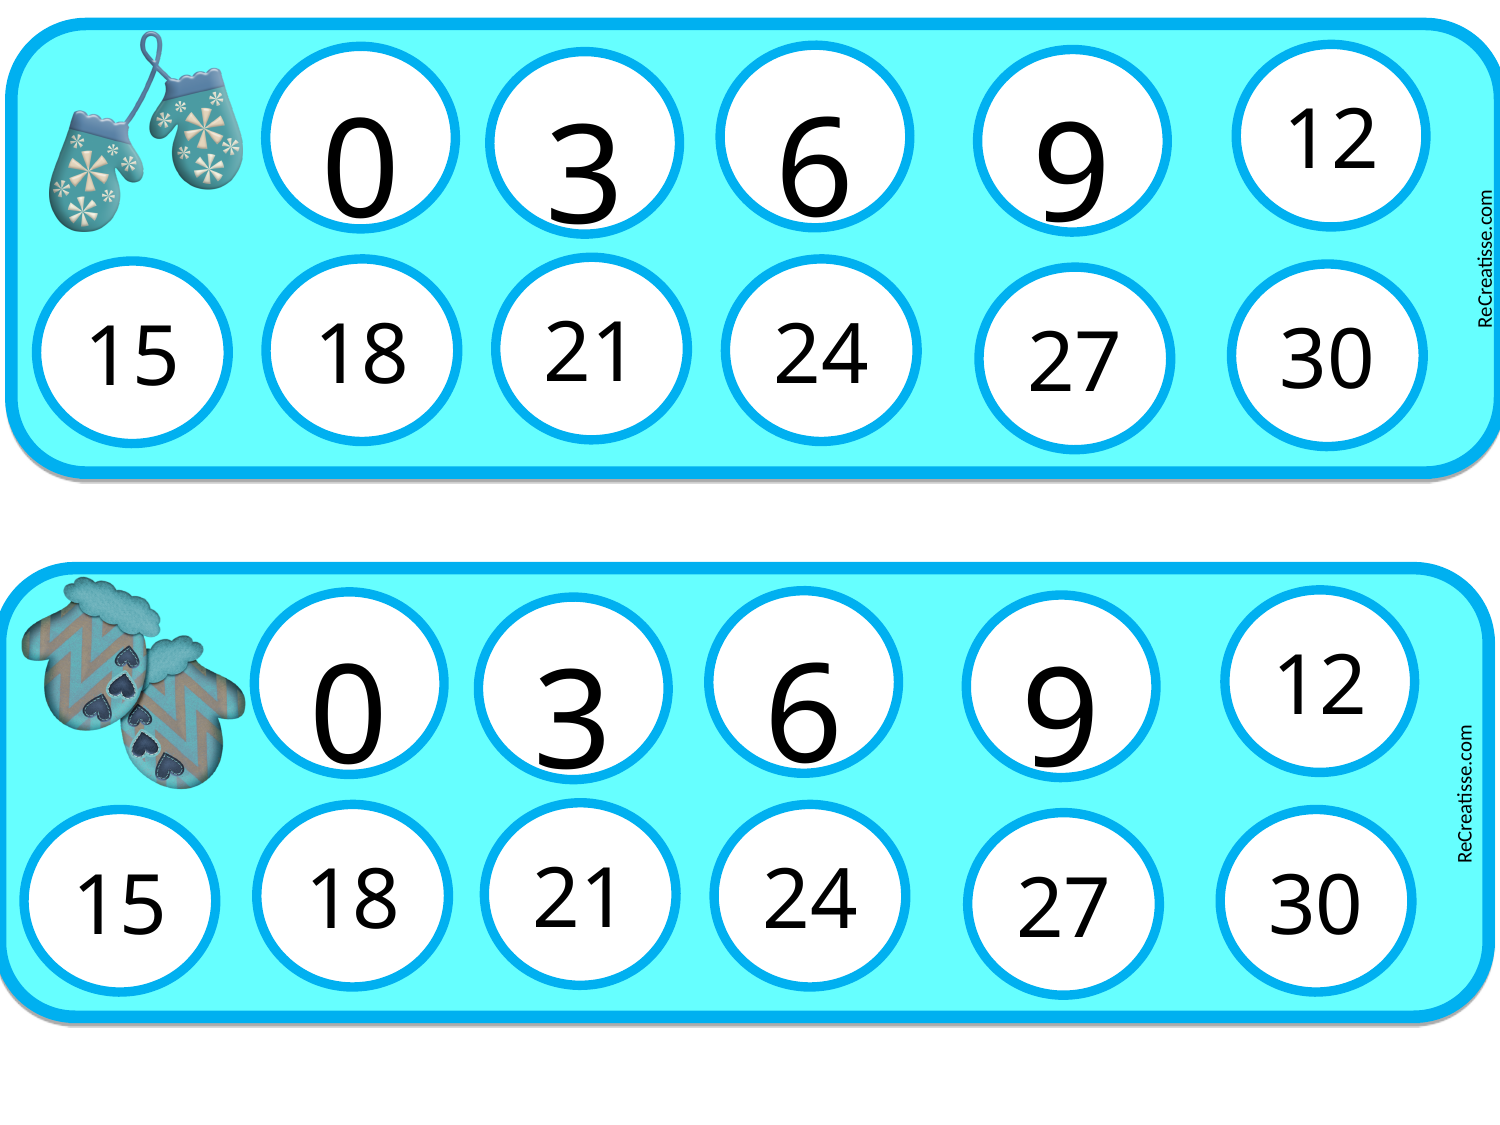

12
6
0
9
3
ReCreatisse.com
21
18
24
15
30
27
12
6
0
9
3
ReCreatisse.com
21
18
24
15
30
27